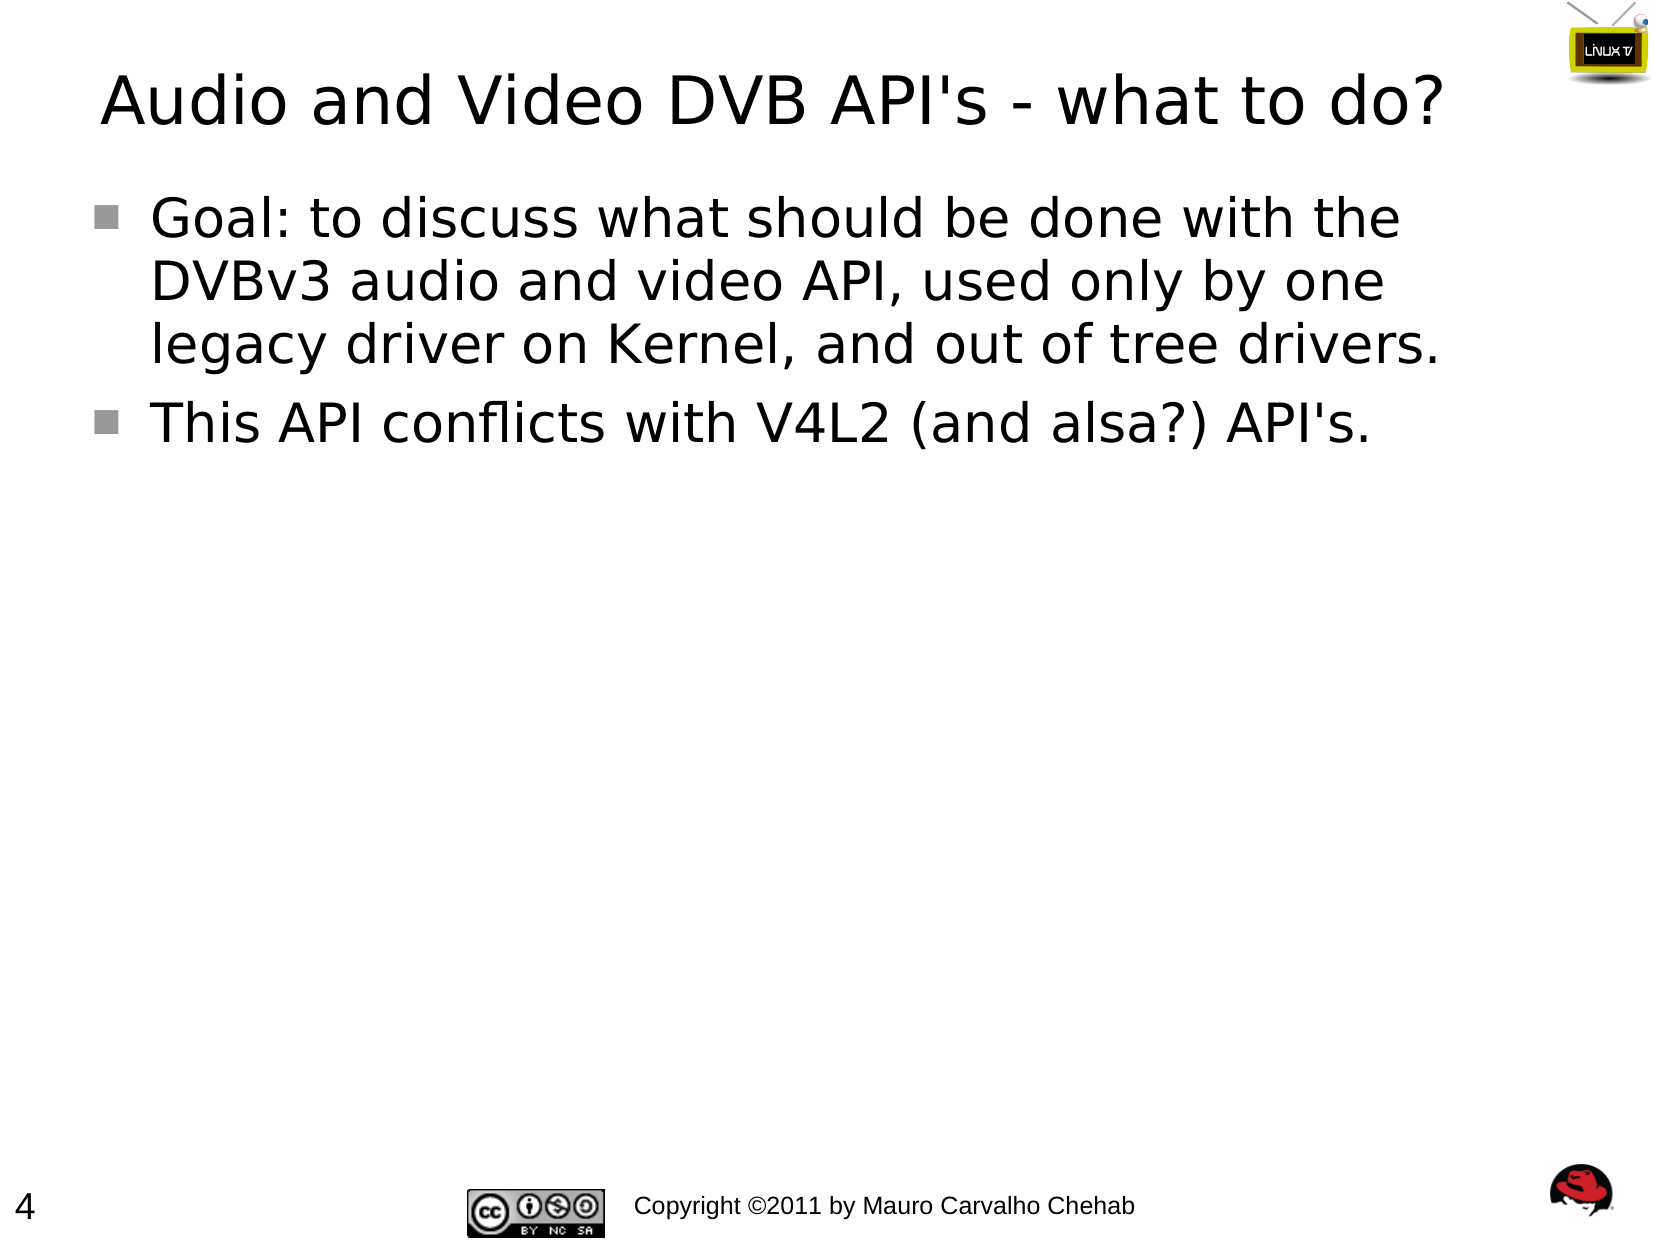

# Audio and Video DVB API's - what to do?
Goal: to discuss what should be done with the DVBv3 audio and video API, used only by one legacy driver on Kernel, and out of tree drivers.
This API conflicts with V4L2 (and alsa?) API's.